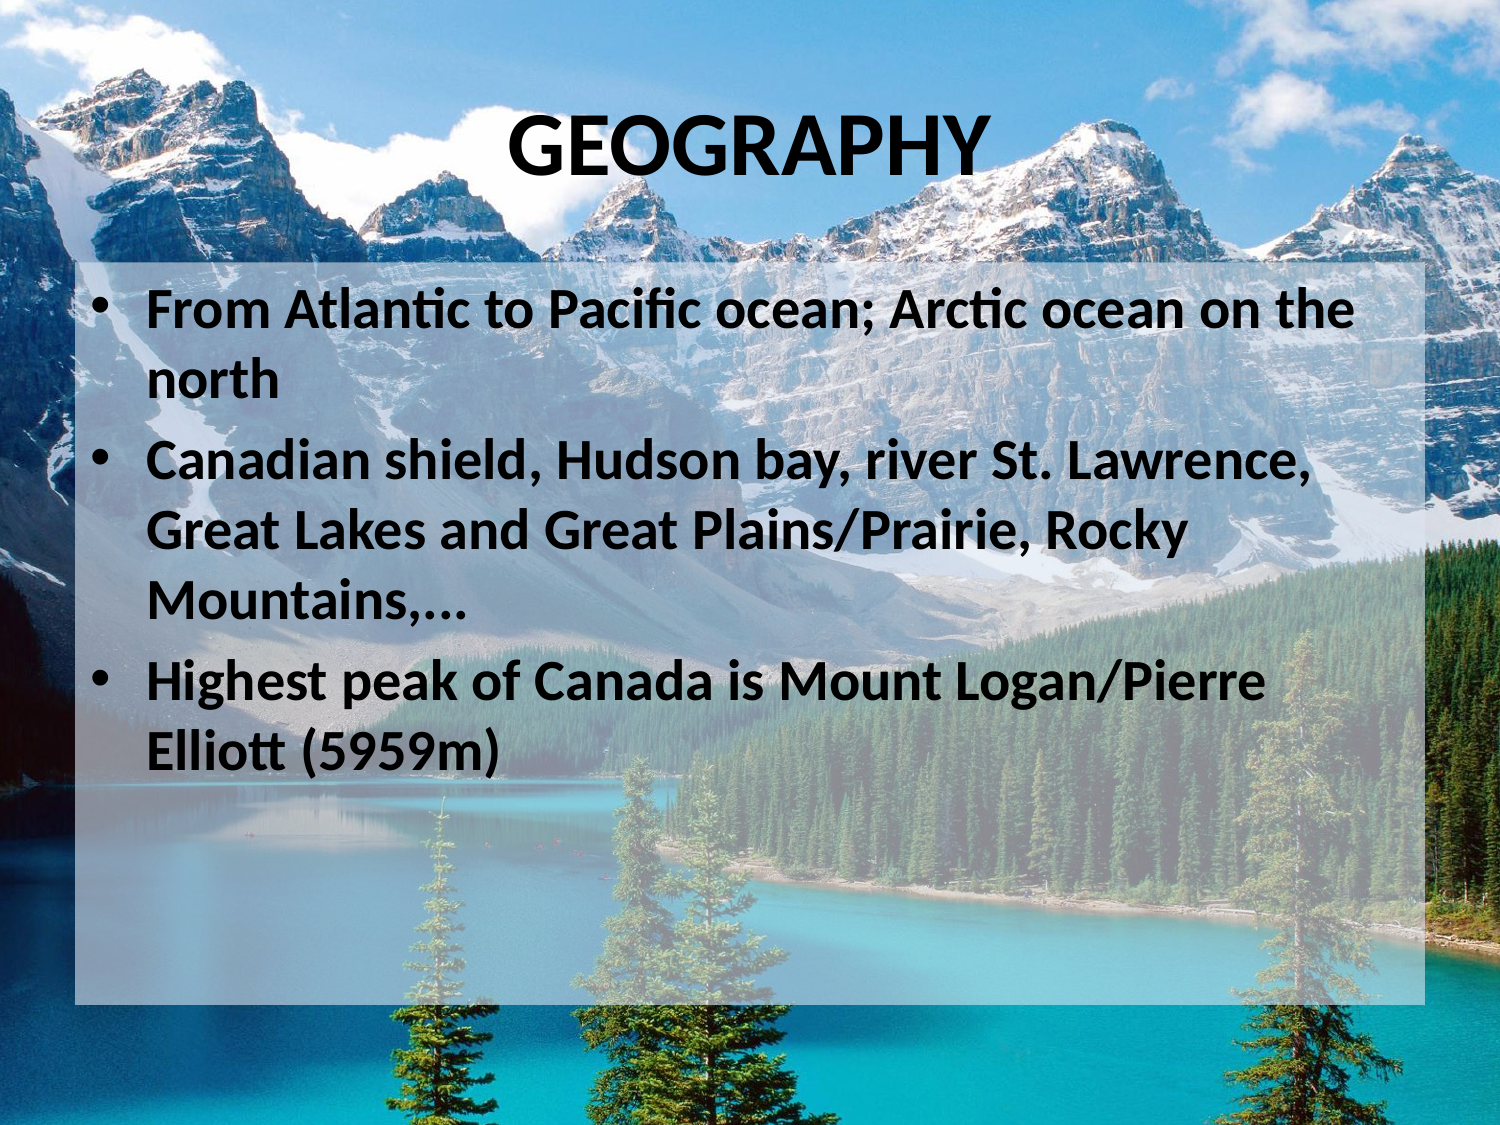

# GEOGRAPHY
From Atlantic to Pacific ocean; Arctic ocean on the north
Canadian shield, Hudson bay, river St. Lawrence, Great Lakes and Great Plains/Prairie, Rocky Mountains,...
Highest peak of Canada is Mount Logan/Pierre Elliott (5959m)